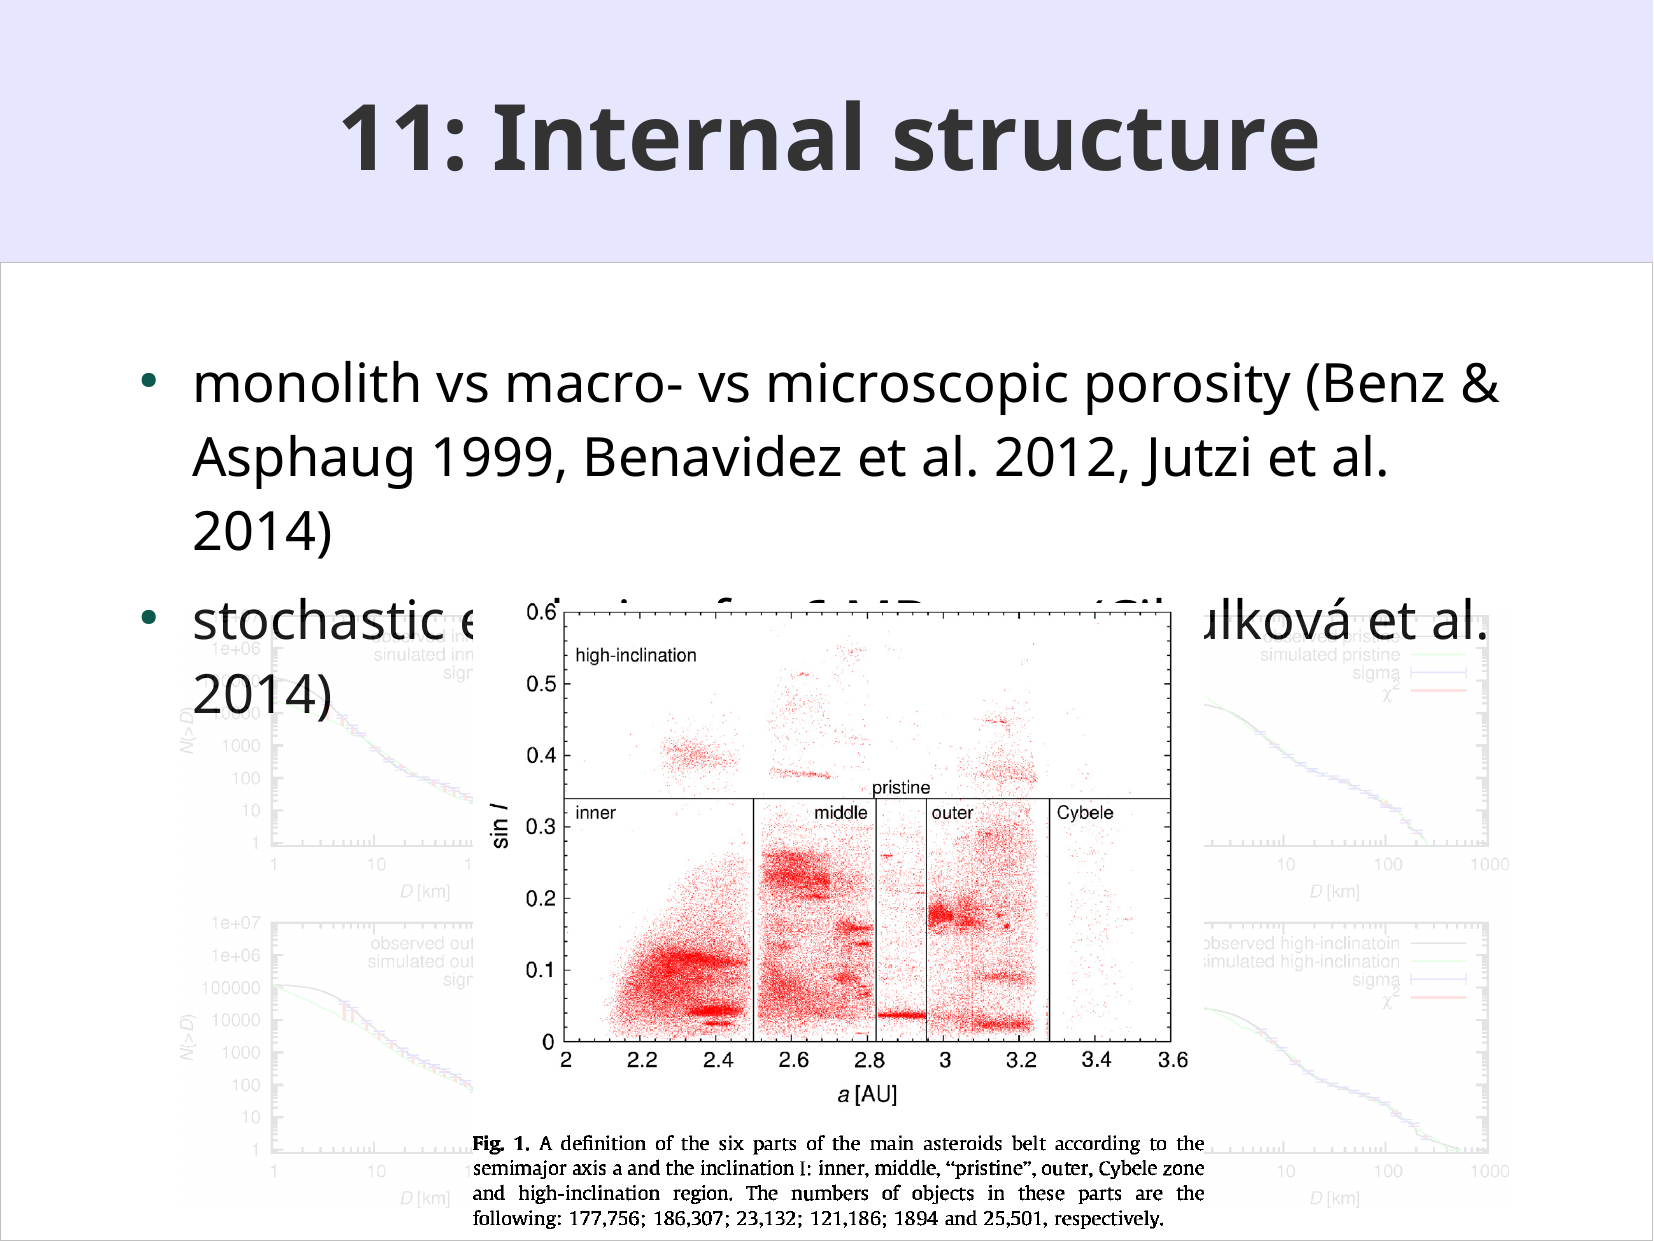

# 11: Internal structure
monolith vs macro- vs microscopic porosity (Benz & Asphaug 1999, Benavidez et al. 2012, Jutzi et al. 2014)
stochastic evolution for 6 MB parts (Cibulková et al. 2014)